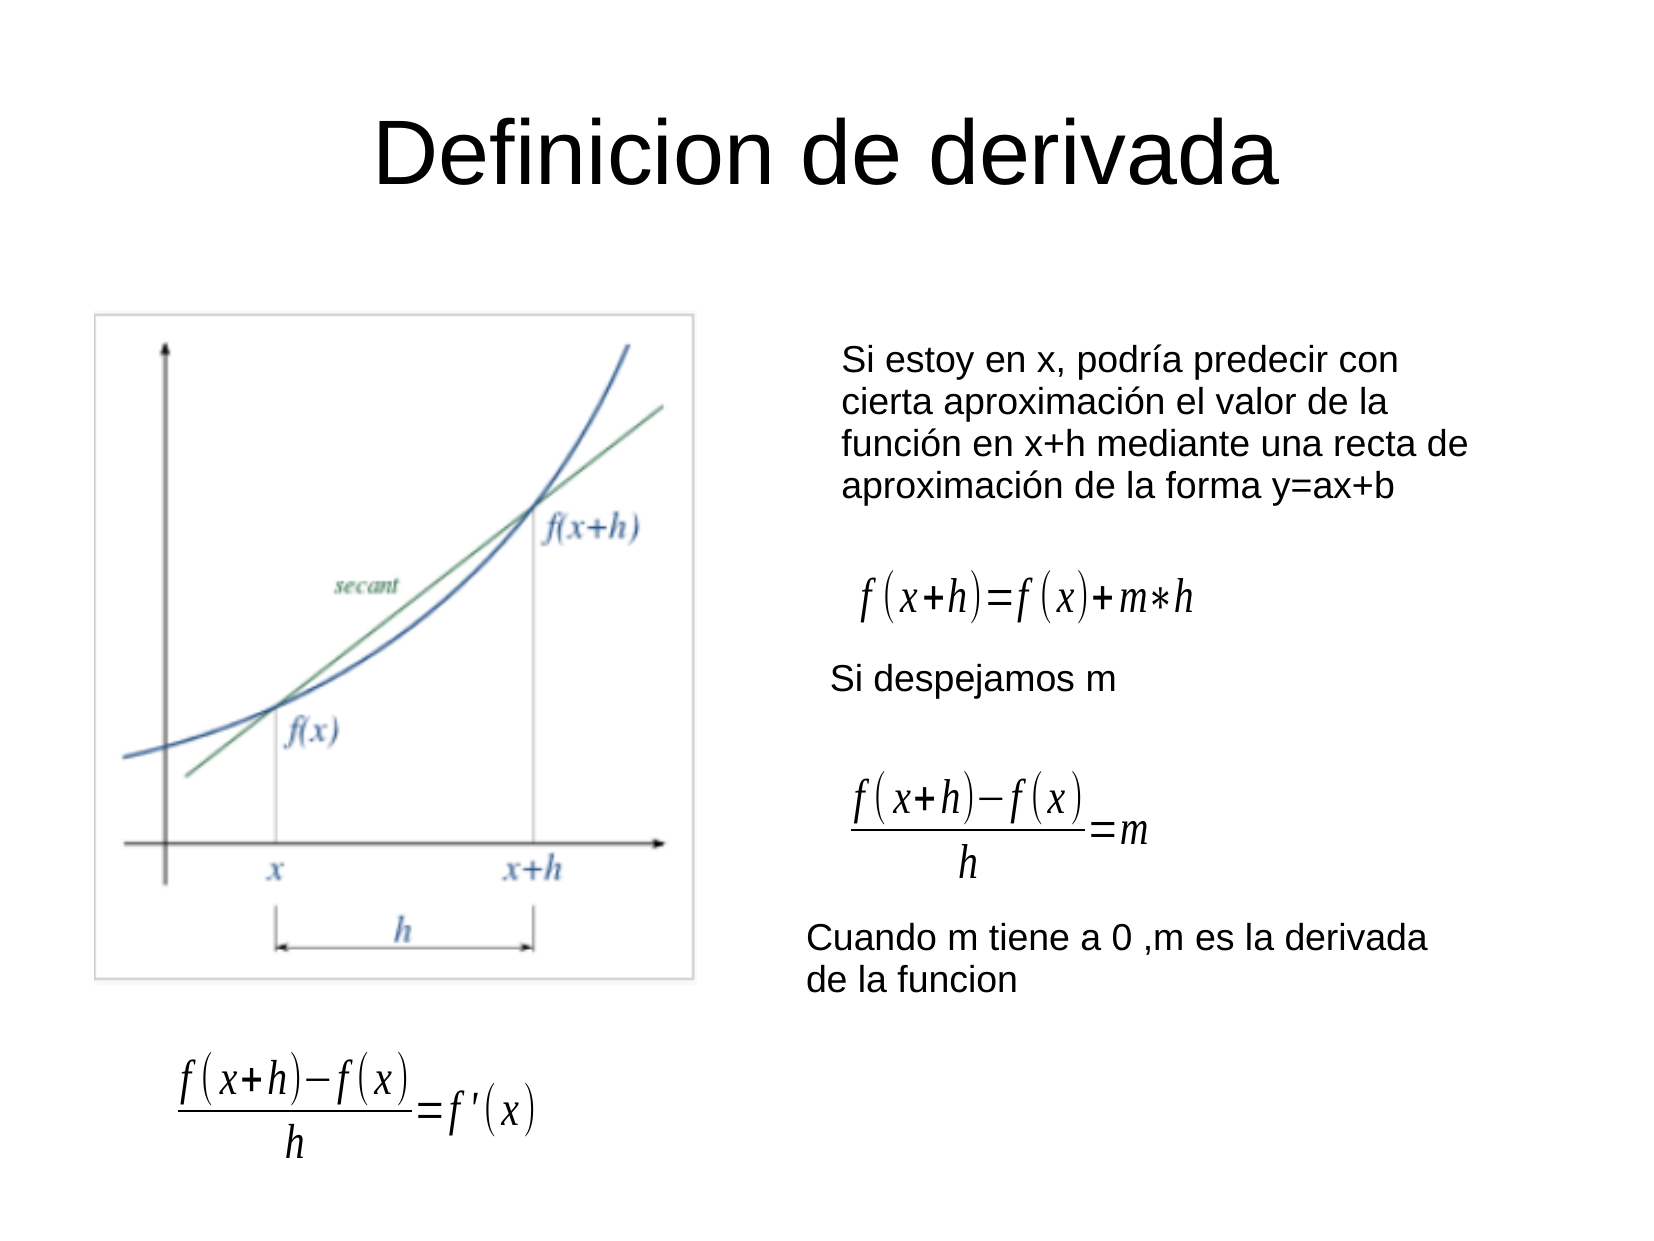

# Definicion de derivada
Si estoy en x, podría predecir con cierta aproximación el valor de la función en x+h mediante una recta de aproximación de la forma y=ax+b
Si despejamos m
Cuando m tiene a 0 ,m es la derivada de la funcion